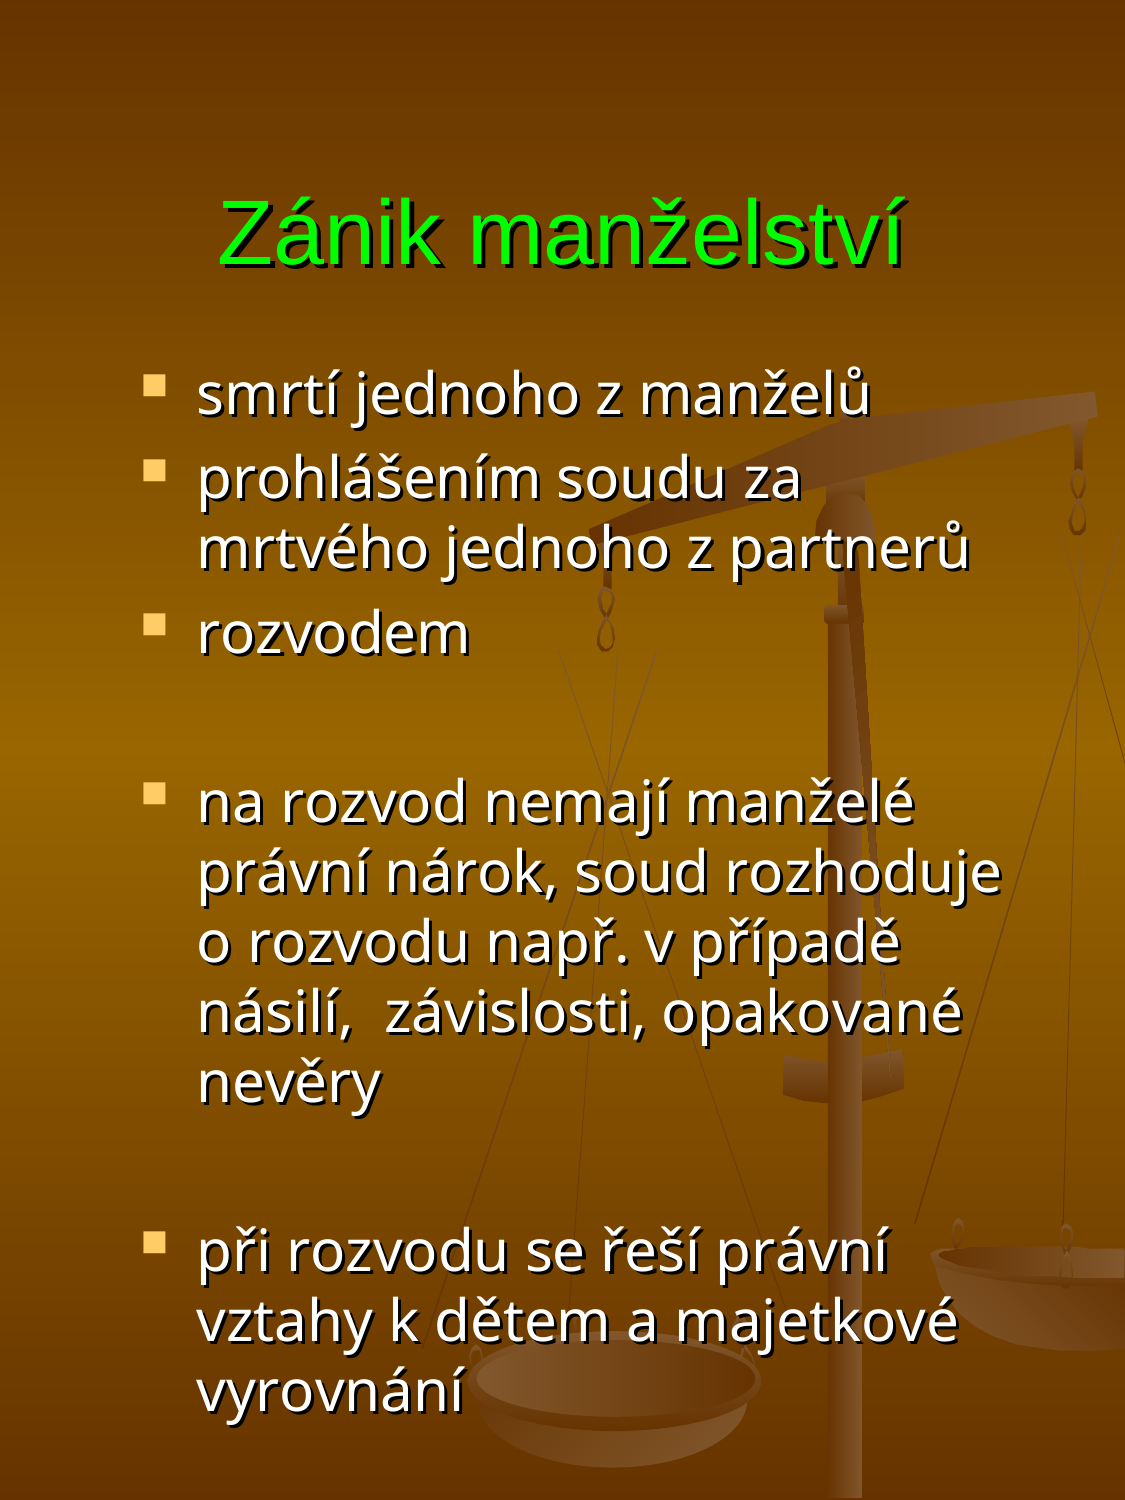

# Zánik manželství
smrtí jednoho z manželů
prohlášením soudu za mrtvého jednoho z partnerů
rozvodem
na rozvod nemají manželé právní nárok, soud rozhoduje o rozvodu např. v případě násilí, závislosti, opakované nevěry
při rozvodu se řeší právní vztahy k dětem a majetkové vyrovnání